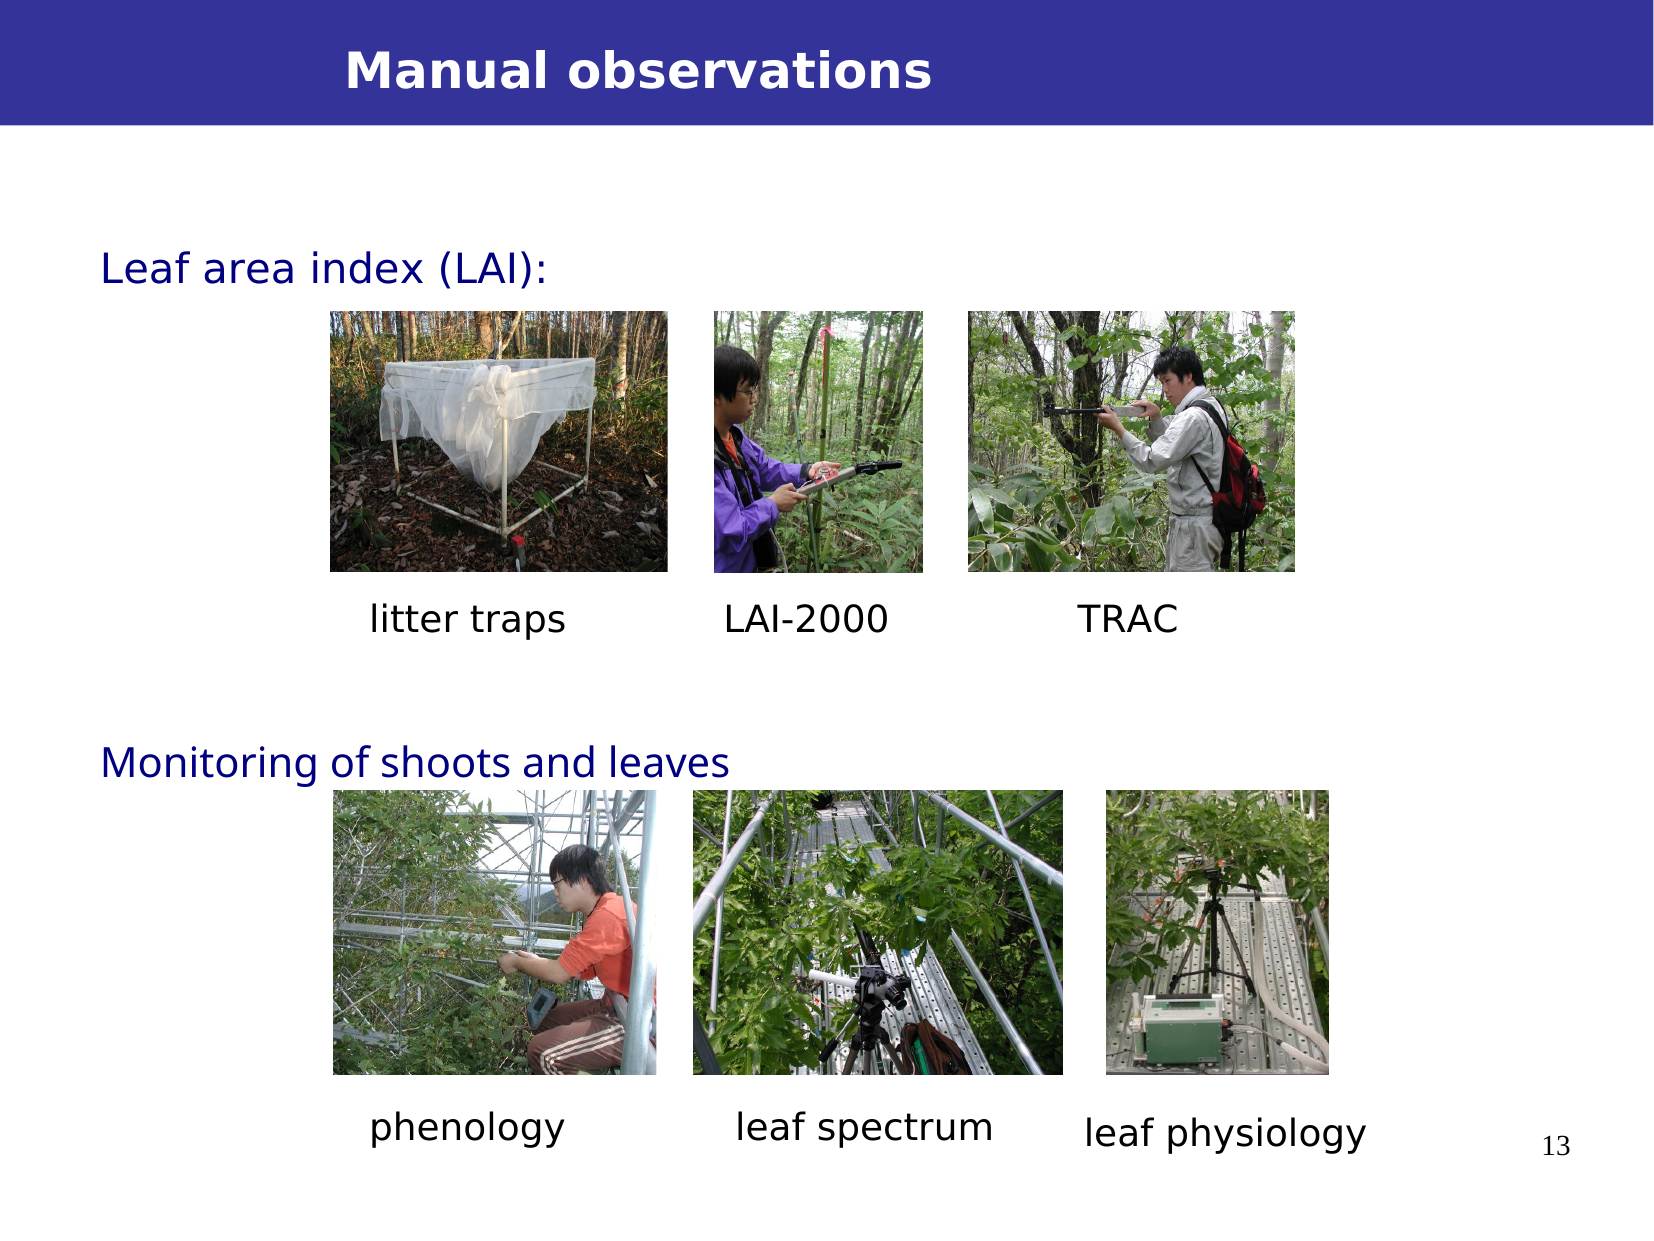

Manual observations
Leaf area index (LAI):
litter traps
LAI-2000
TRAC
Monitoring of shoots and leaves
phenology
leaf spectrum
leaf physiology
13